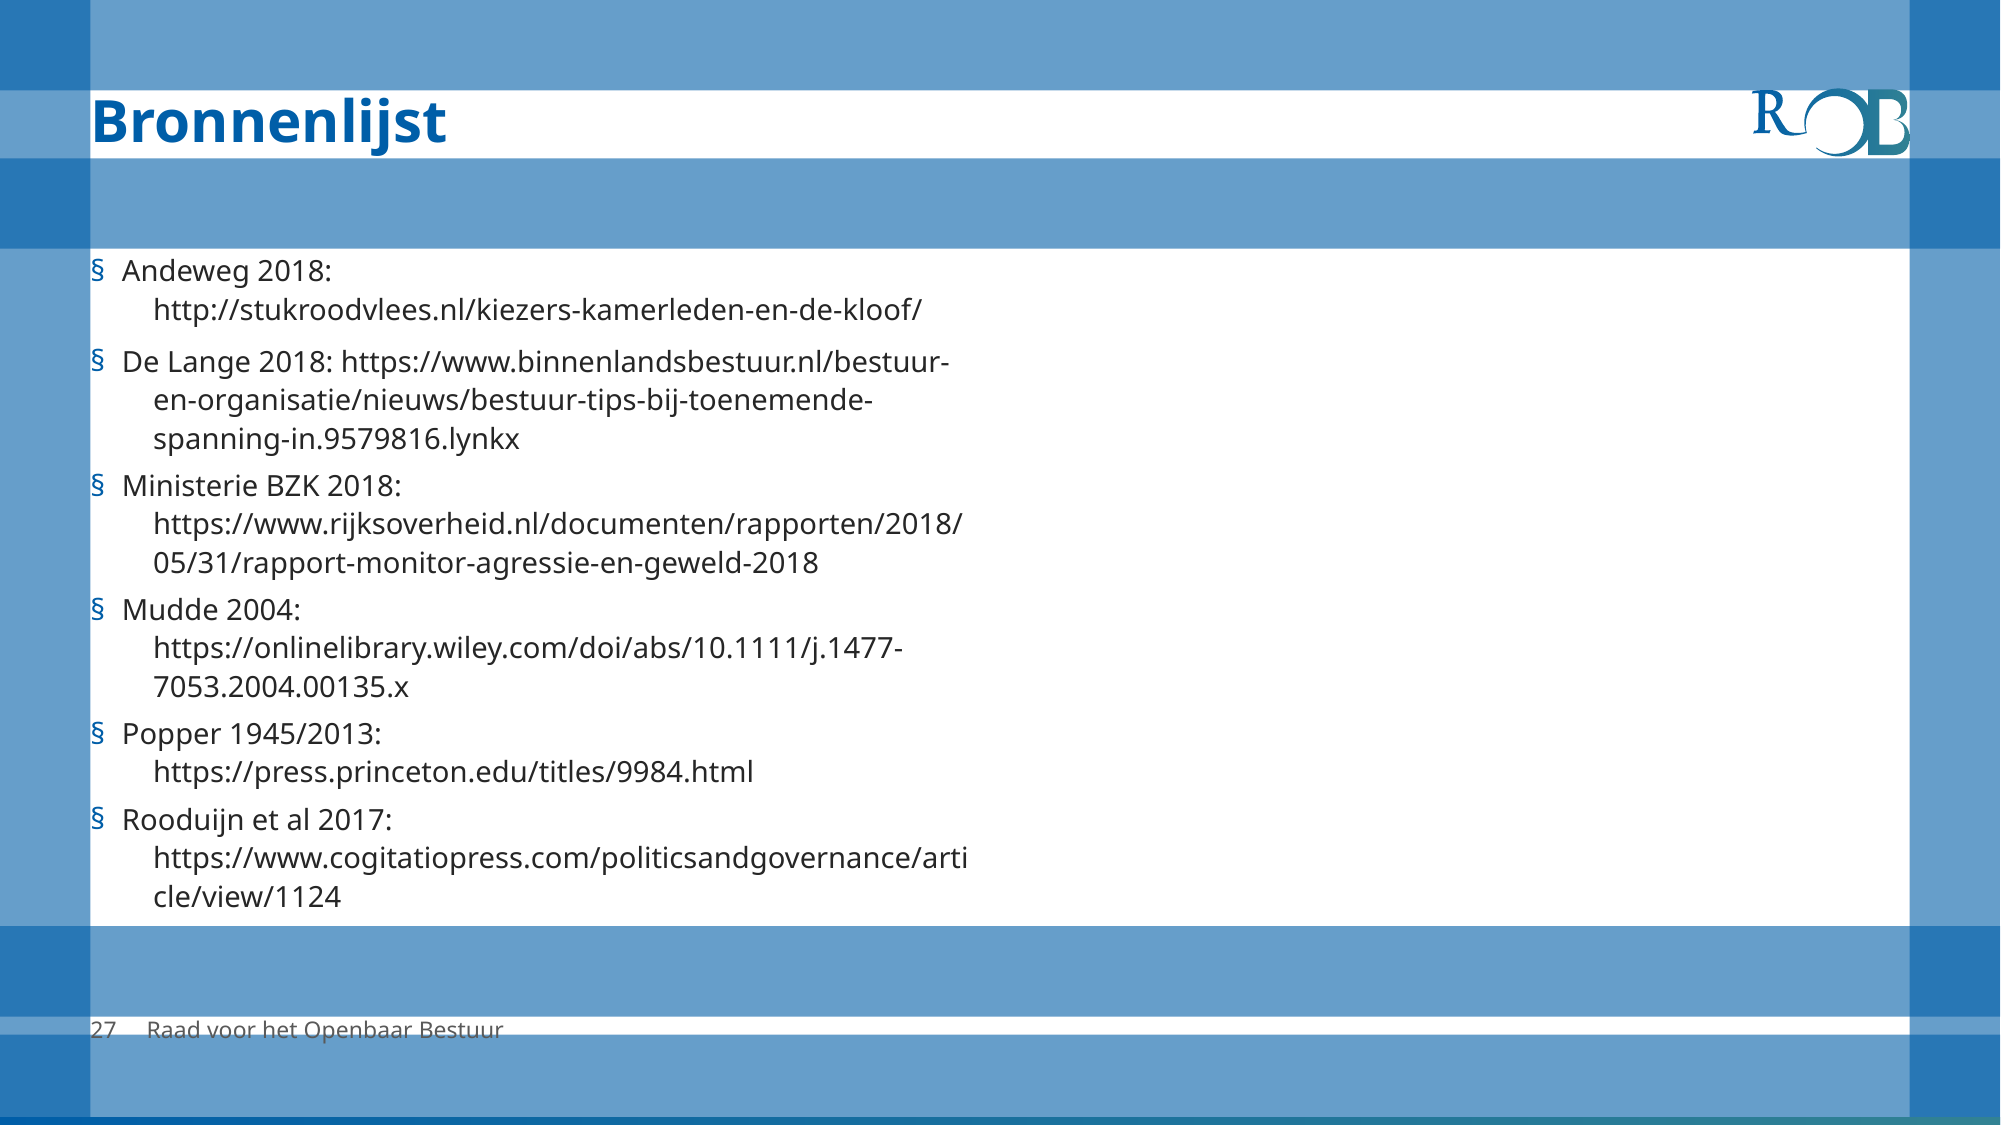

# Bronnenlijst
Andeweg 2018: http://stukroodvlees.nl/kiezers-kamerleden-en-de-kloof/
De Lange 2018: https://www.binnenlandsbestuur.nl/bestuur-en-organisatie/nieuws/bestuur-tips-bij-toenemende-spanning-in.9579816.lynkx
Ministerie BZK 2018: https://www.rijksoverheid.nl/documenten/rapporten/2018/05/31/rapport-monitor-agressie-en-geweld-2018
Mudde 2004: https://onlinelibrary.wiley.com/doi/abs/10.1111/j.1477-7053.2004.00135.x
Popper 1945/2013: https://press.princeton.edu/titles/9984.html
Rooduijn et al 2017: https://www.cogitatiopress.com/politicsandgovernance/article/view/1124
Raad voor het Openbaar Bestuur